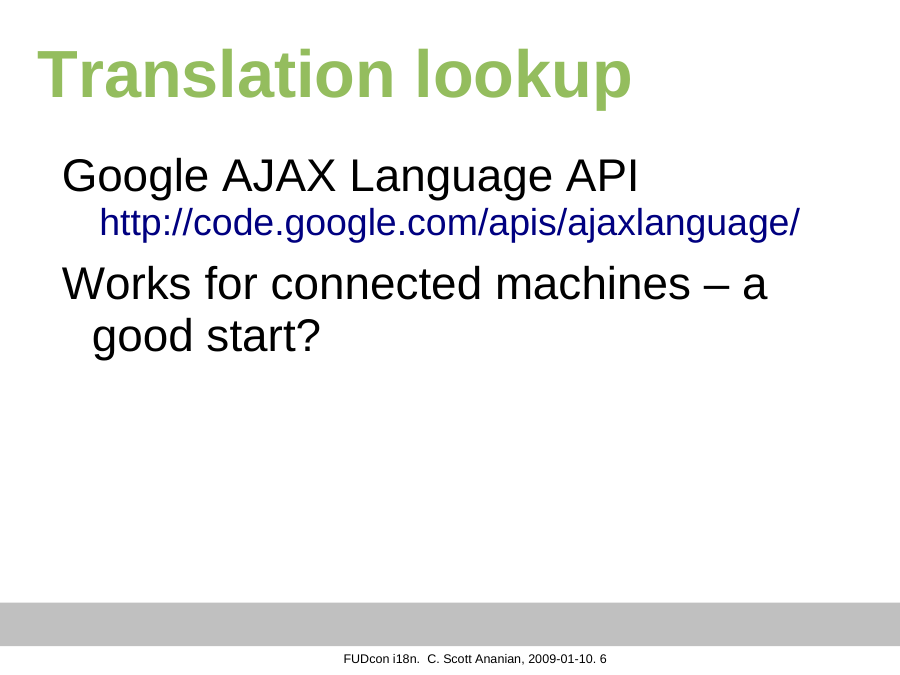

# Translation lookup
Google AJAX Language API
http://code.google.com/apis/ajaxlanguage/
Works for connected machines – a good start?